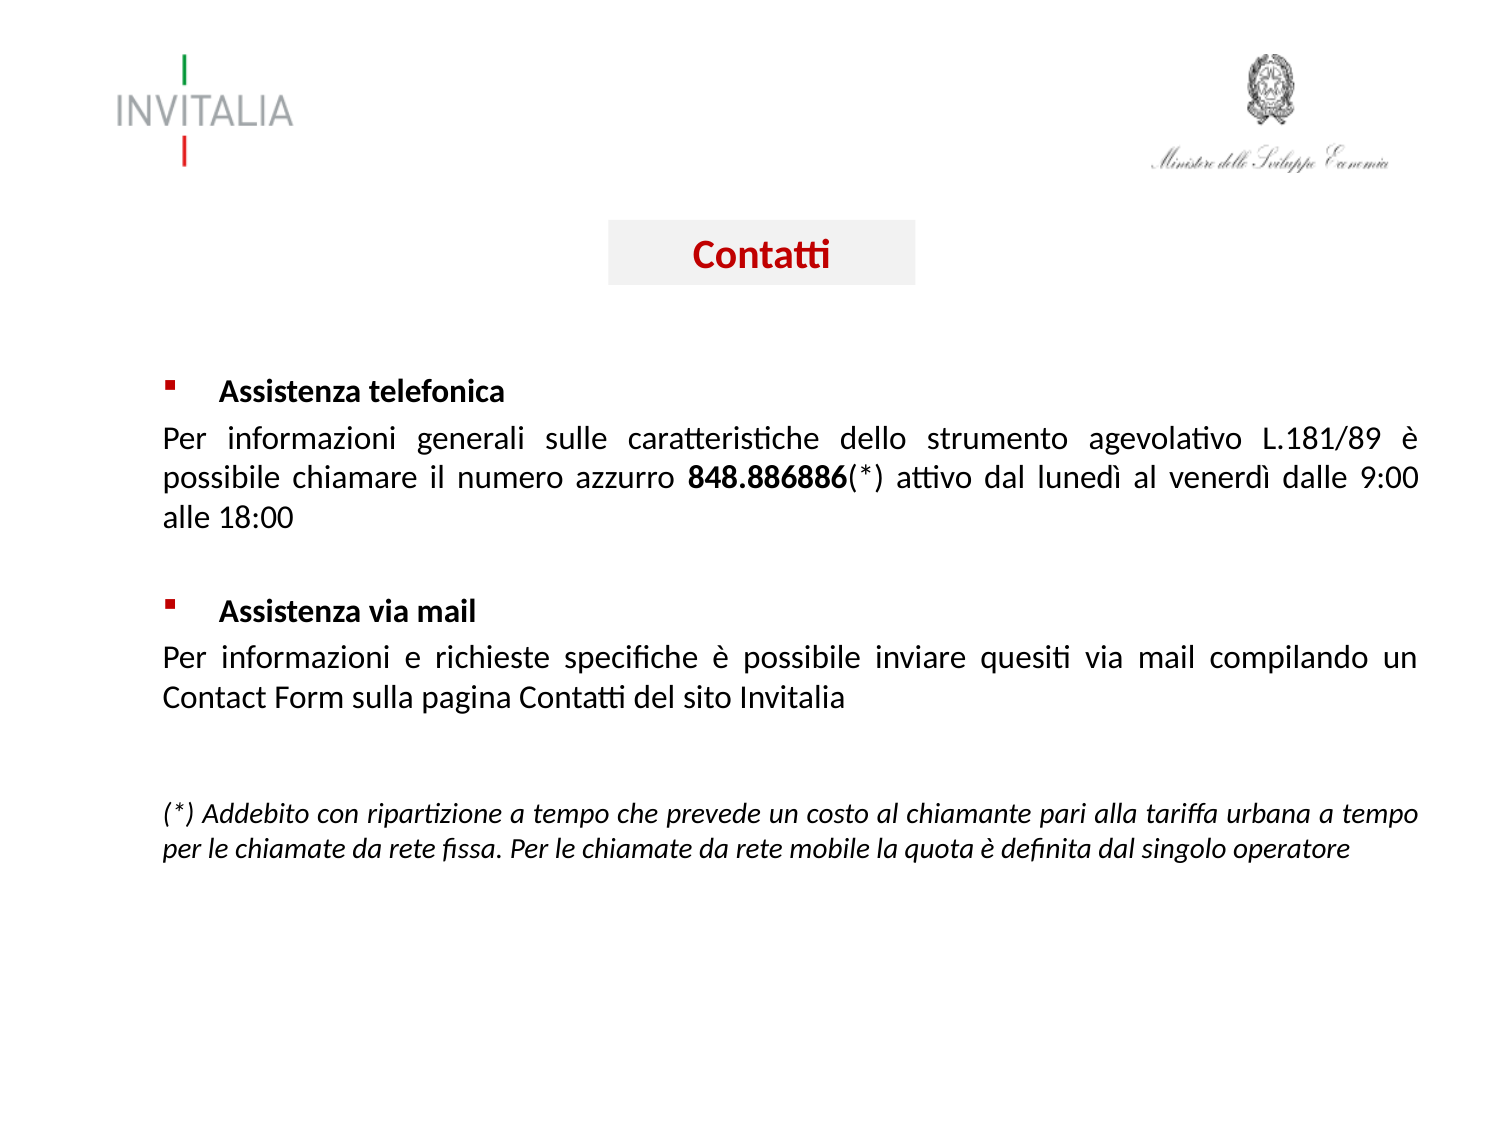

Contatti
# Assistenza telefonica
Per informazioni generali sulle caratteristiche dello strumento agevolativo L.181/89 è possibile chiamare il numero azzurro 848.886886(*) attivo dal lunedì al venerdì dalle 9:00 alle 18:00
Assistenza via mail
Per informazioni e richieste specifiche è possibile inviare quesiti via mail compilando un Contact Form sulla pagina Contatti del sito Invitalia
(*) Addebito con ripartizione a tempo che prevede un costo al chiamante pari alla tariffa urbana a tempo per le chiamate da rete fissa. Per le chiamate da rete mobile la quota è definita dal singolo operatore